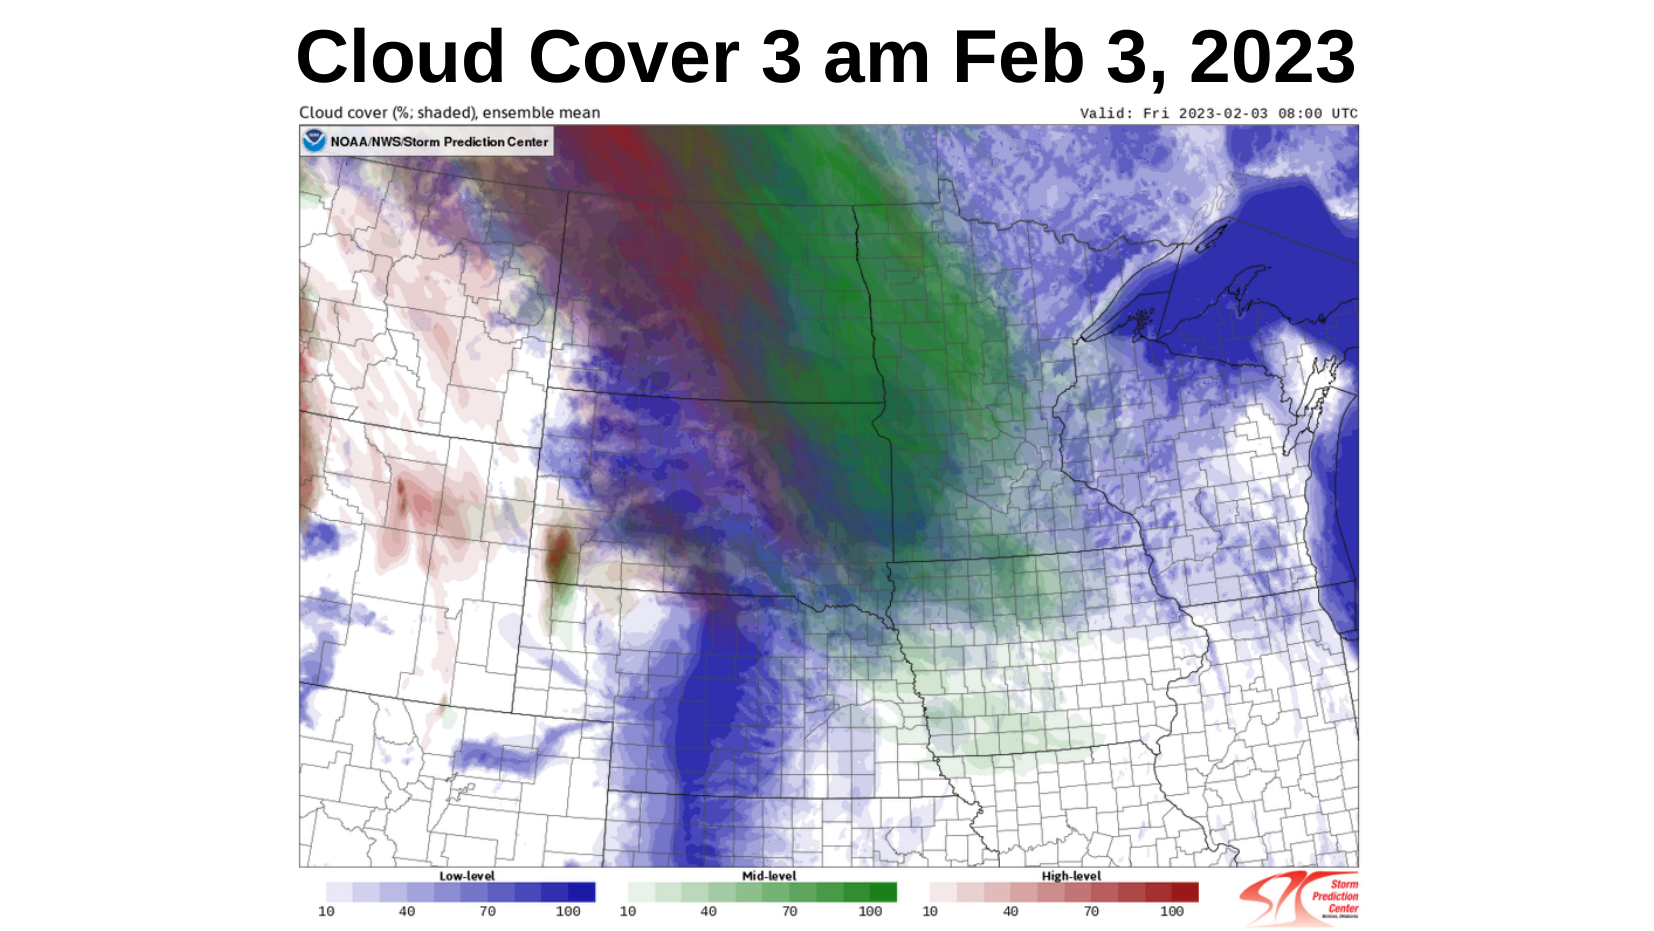

# Cloud Cover 3 am Feb 3, 2023